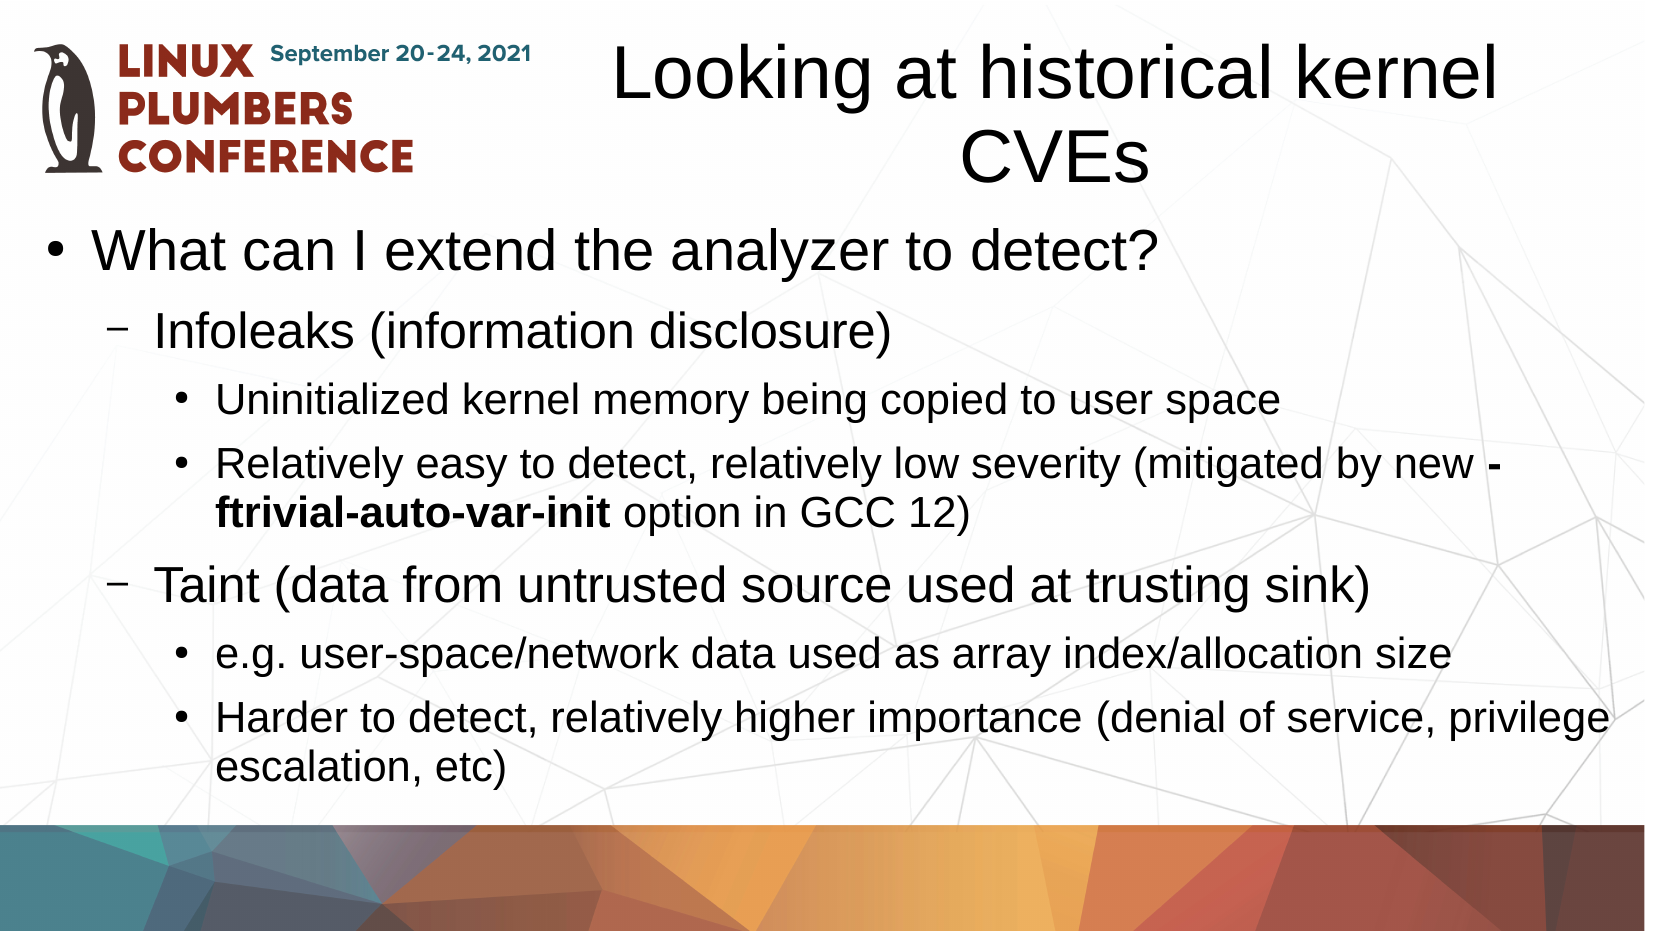

# Looking at historical kernel CVEs
What can I extend the analyzer to detect?
Infoleaks (information disclosure)
Uninitialized kernel memory being copied to user space
Relatively easy to detect, relatively low severity (mitigated by new -ftrivial-auto-var-init option in GCC 12)
Taint (data from untrusted source used at trusting sink)
e.g. user-space/network data used as array index/allocation size
Harder to detect, relatively higher importance (denial of service, privilege escalation, etc)